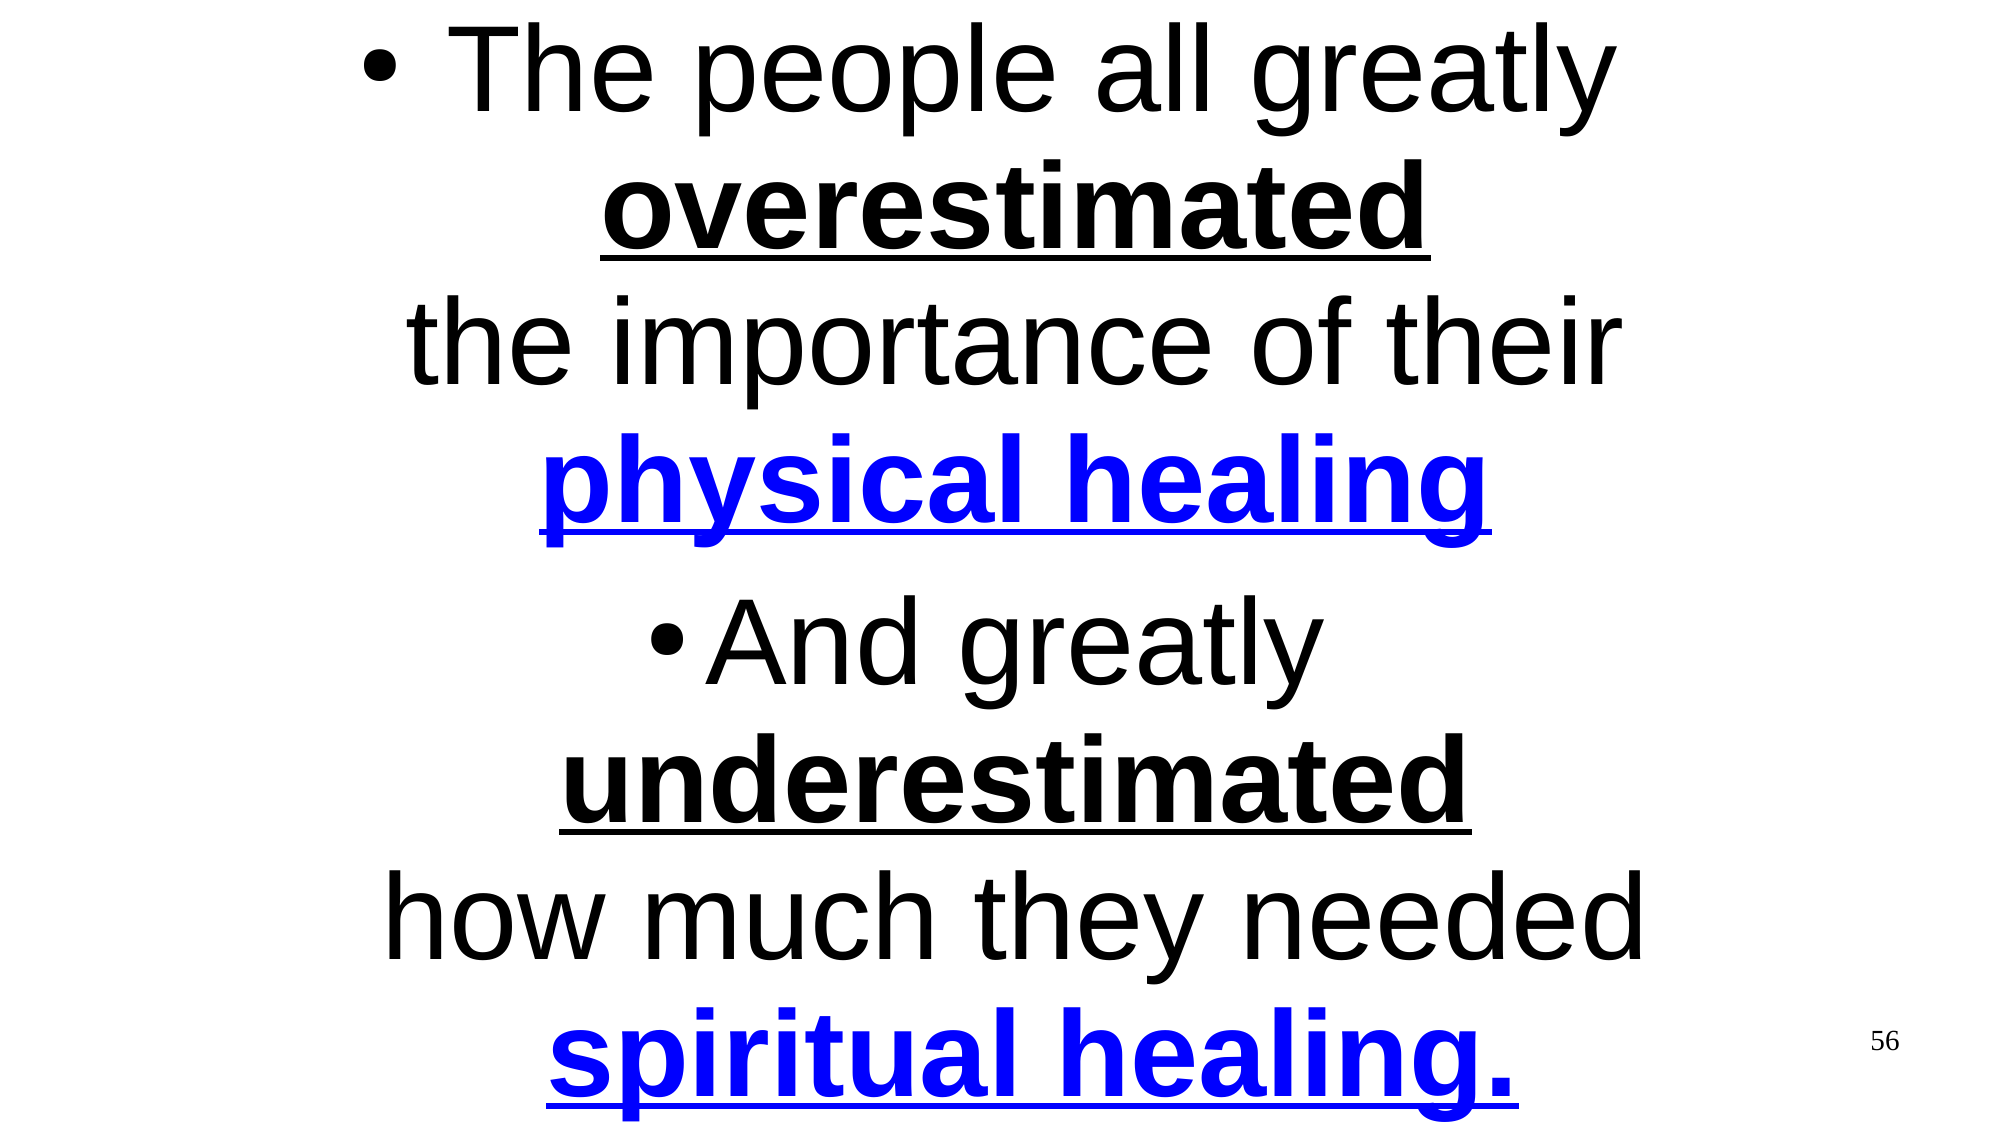

# The people all greatly overestimated the importance of their physical healing
And greatly
underestimated
how much they needed
spiritual healing.
56